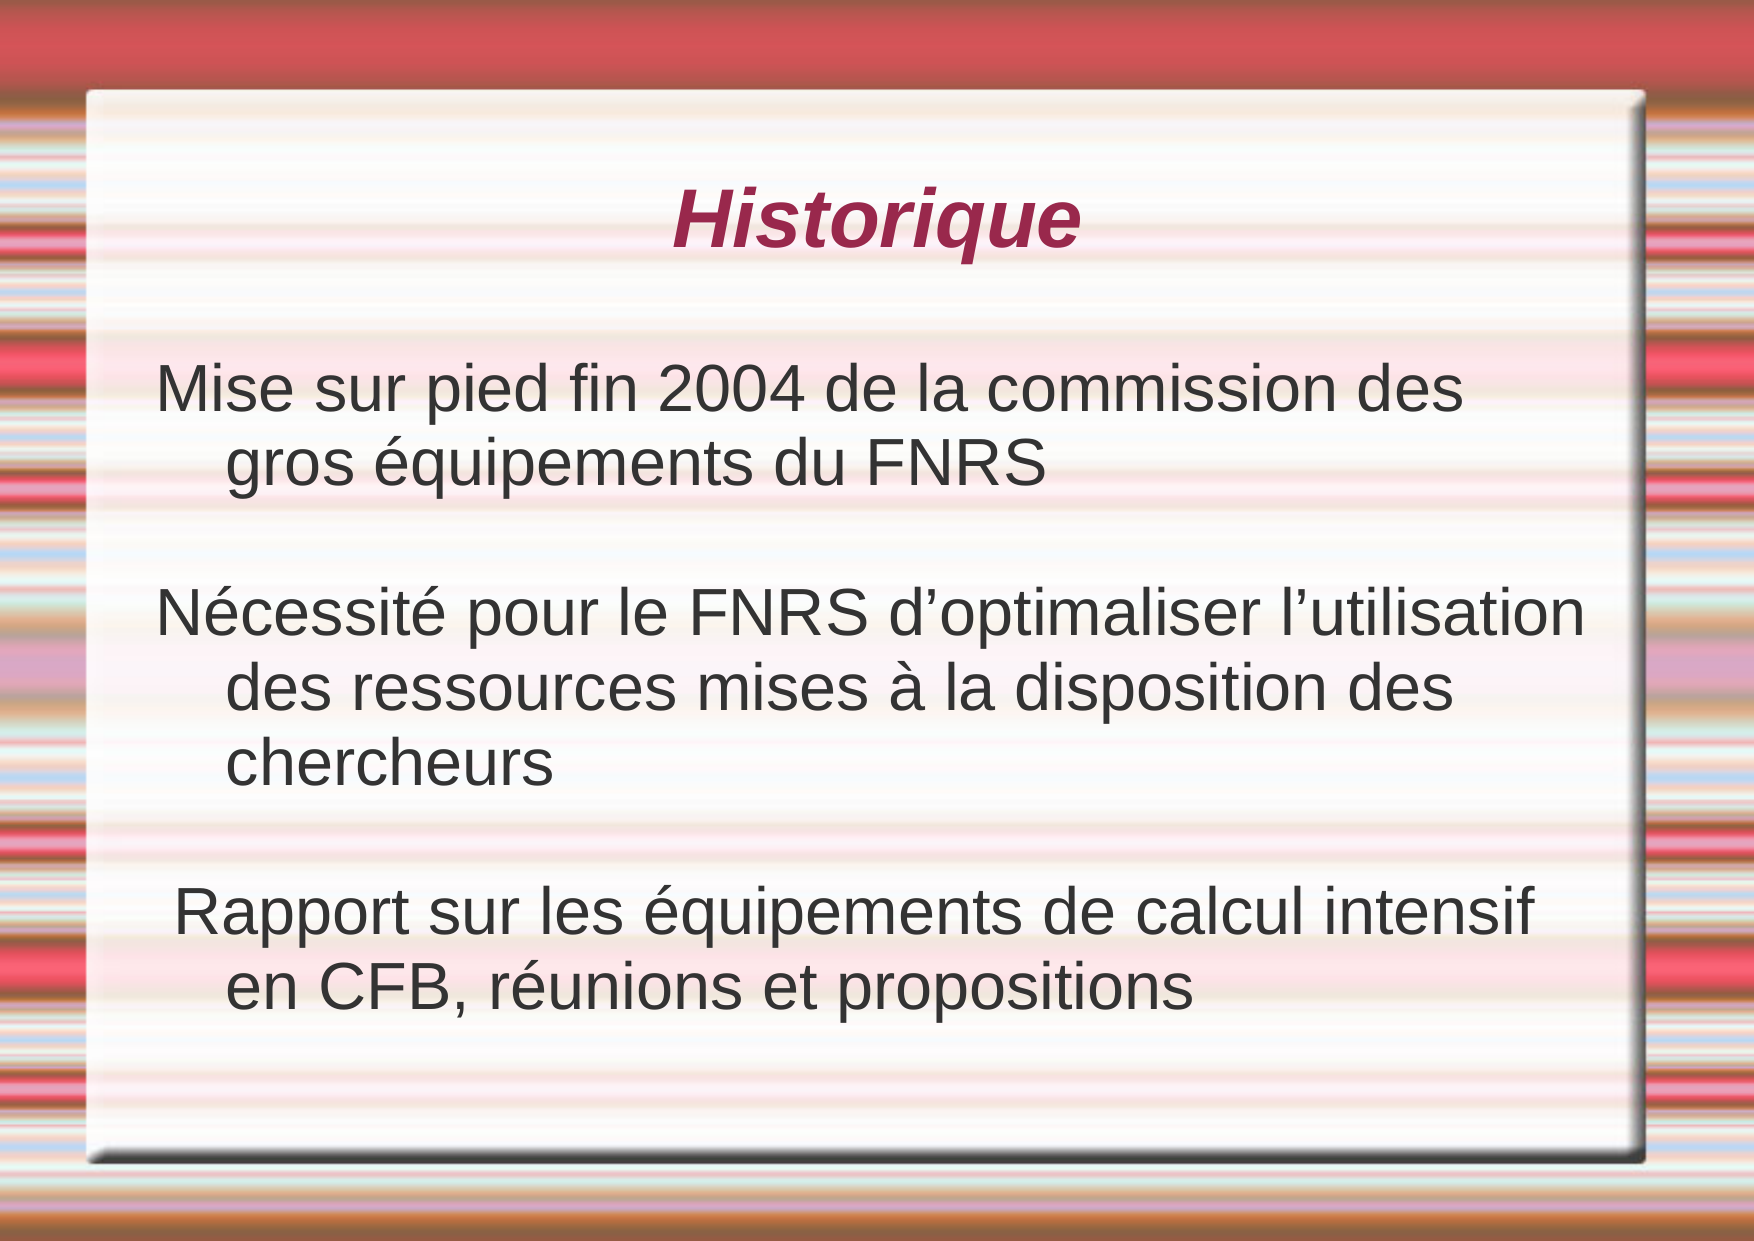

# Historique
Mise sur pied fin 2004 de la commission des gros équipements du FNRS
Nécessité pour le FNRS d’optimaliser l’utilisation des ressources mises à la disposition des chercheurs
 Rapport sur les équipements de calcul intensif en CFB, réunions et propositions